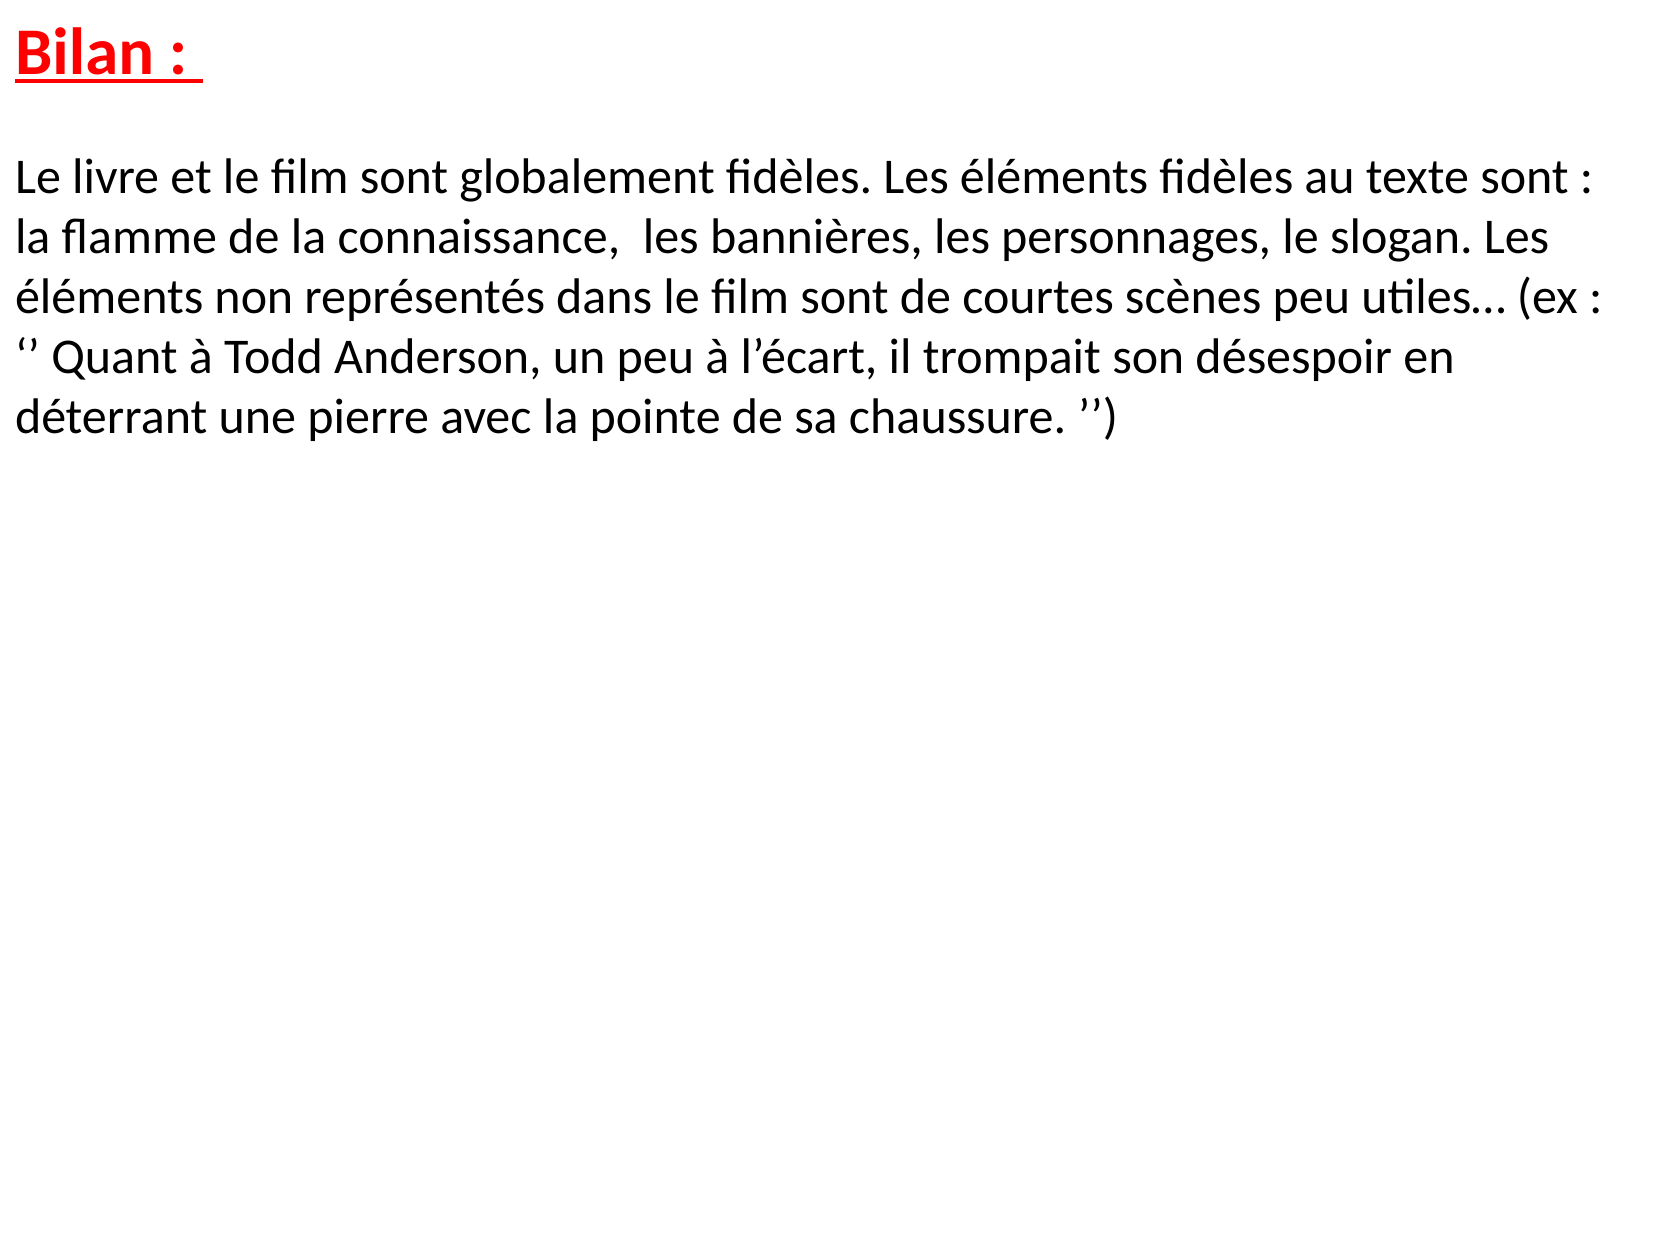

Bilan :
Le livre et le film sont globalement fidèles. Les éléments fidèles au texte sont : la flamme de la connaissance, les bannières, les personnages, le slogan. Les éléments non représentés dans le film sont de courtes scènes peu utiles… (ex : ‘’ Quant à Todd Anderson, un peu à l’écart, il trompait son désespoir en déterrant une pierre avec la pointe de sa chaussure. ’’)